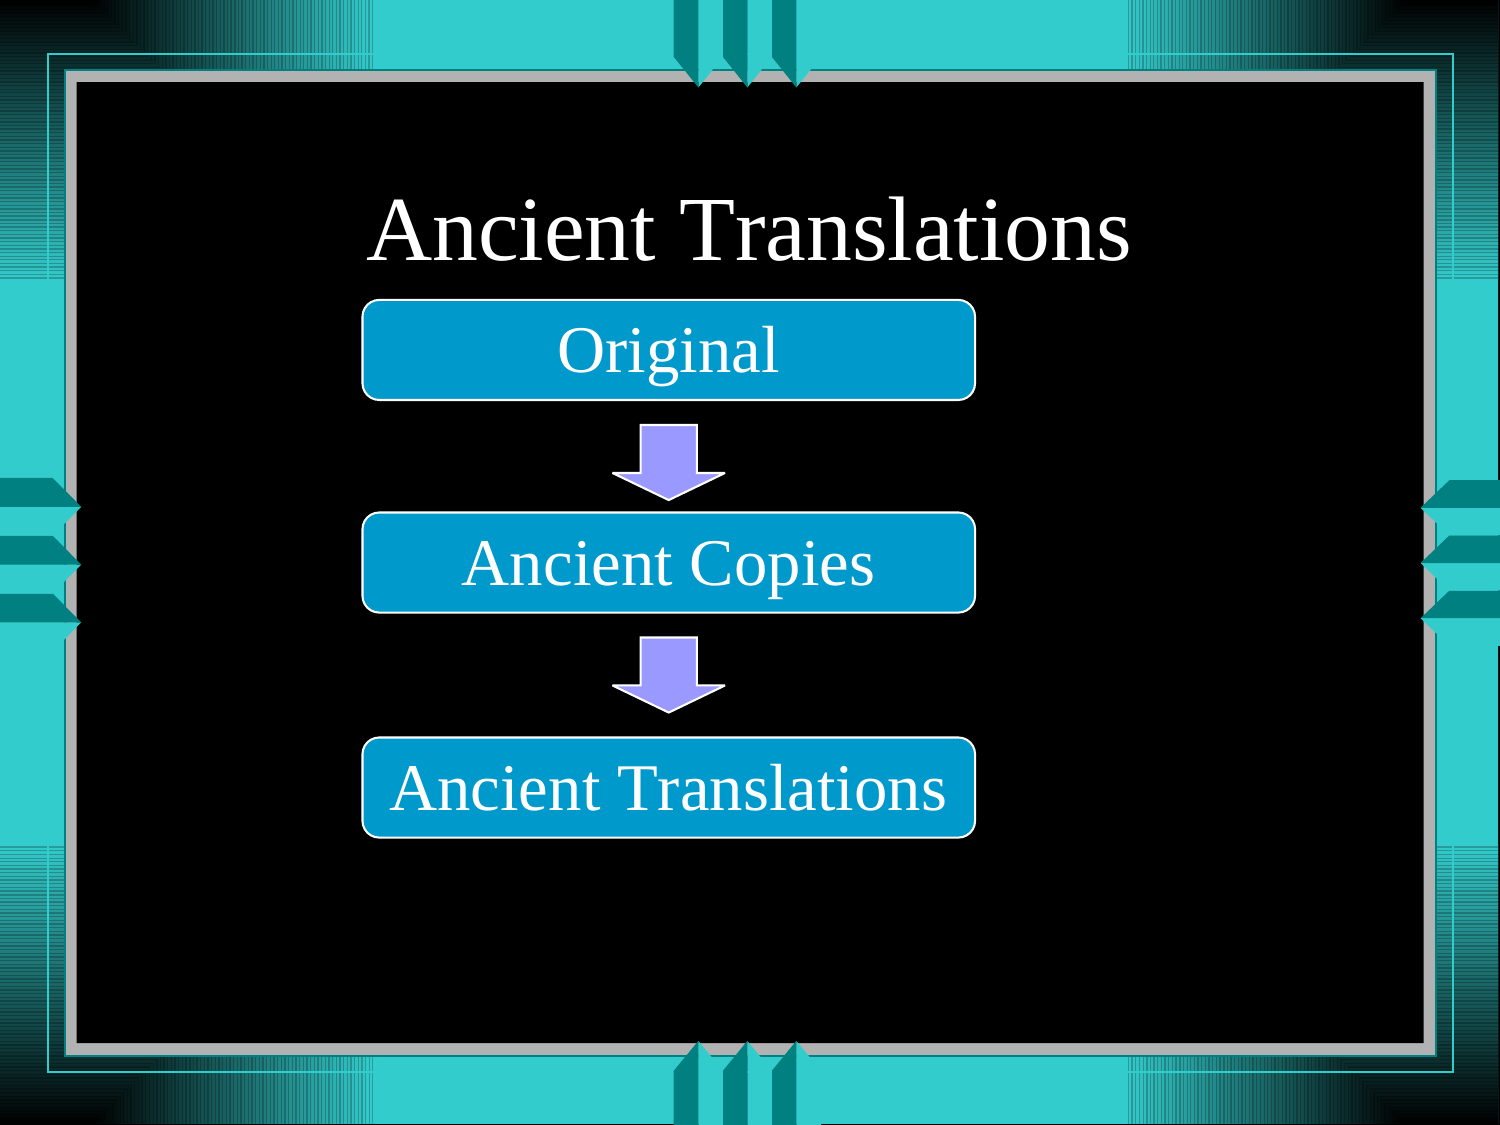

# Ancient Translations
Original
Ancient Copies
Ancient Translations